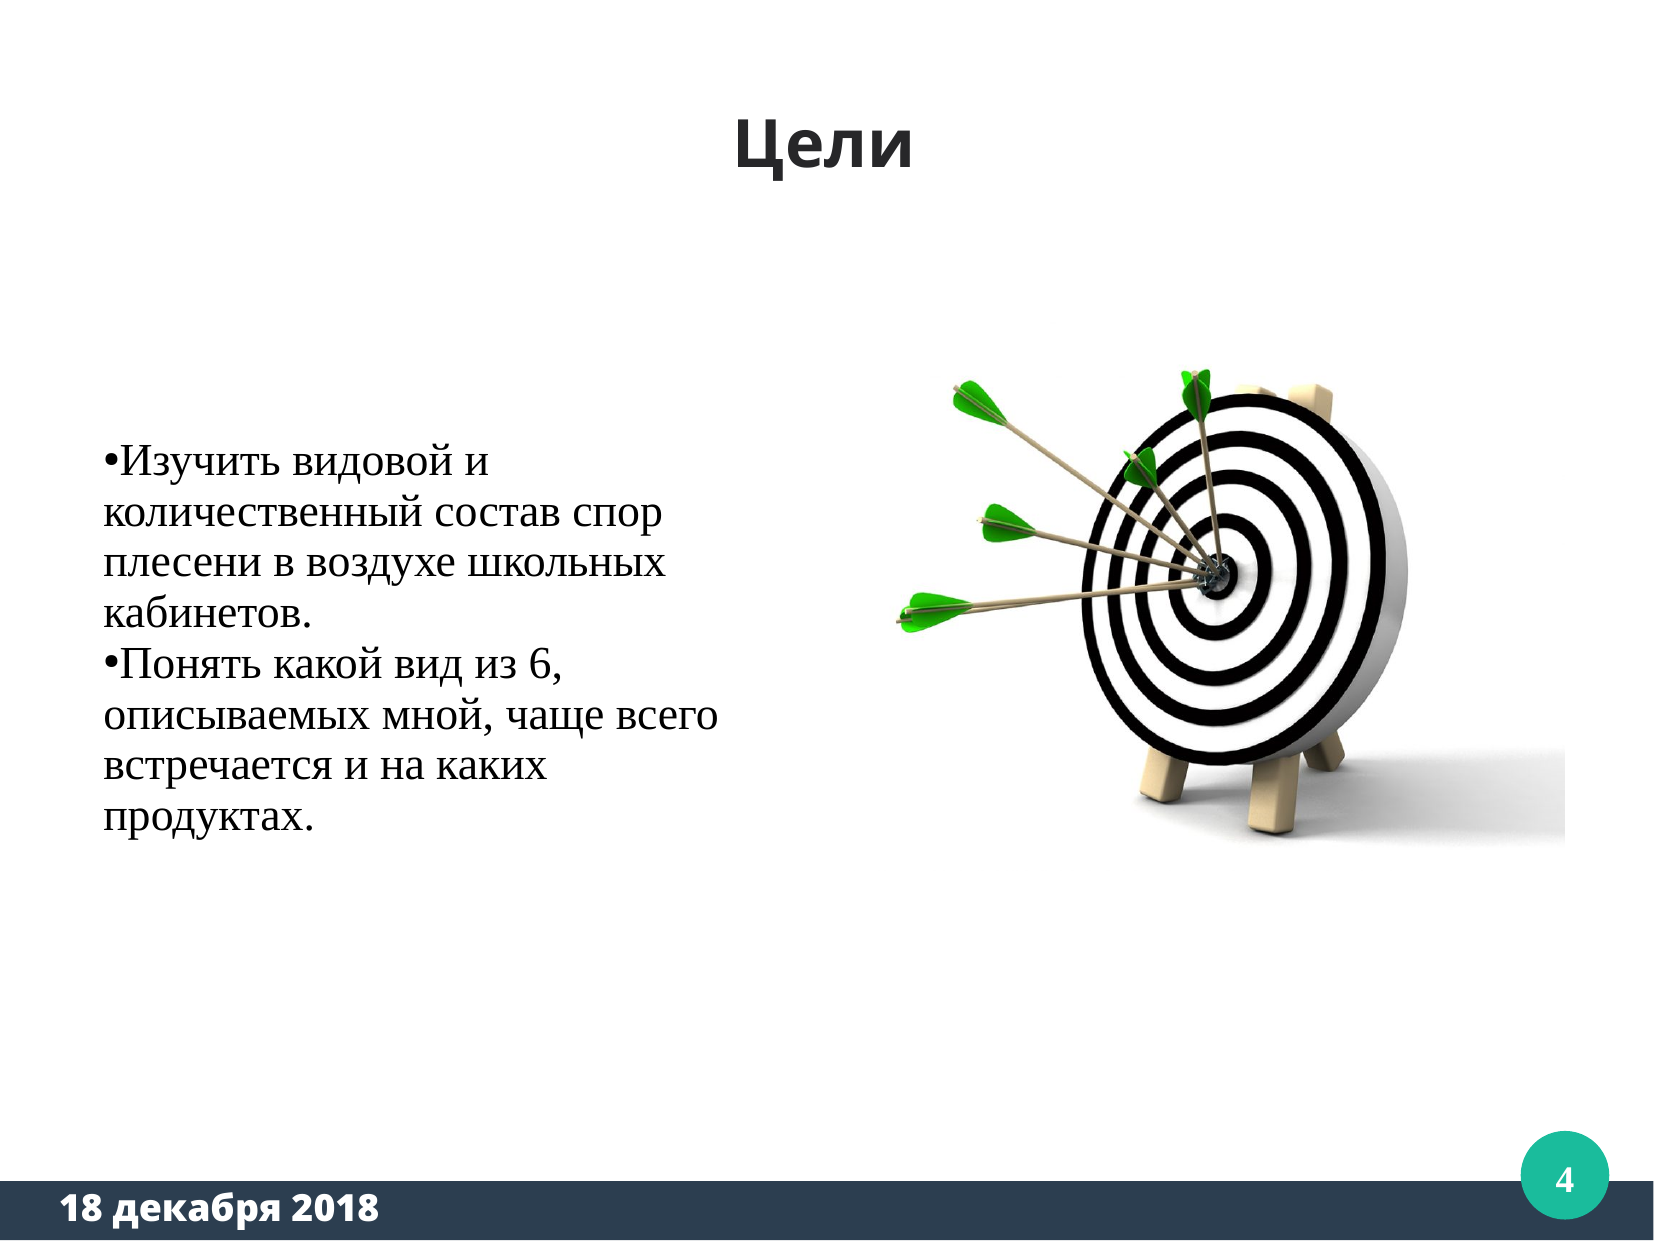

Цели
Изучить видовой и количественный состав спор плесени в воздухе школьных кабинетов.
Понять какой вид из 6, описываемых мной, чаще всего встречается и на каких продуктах.
4